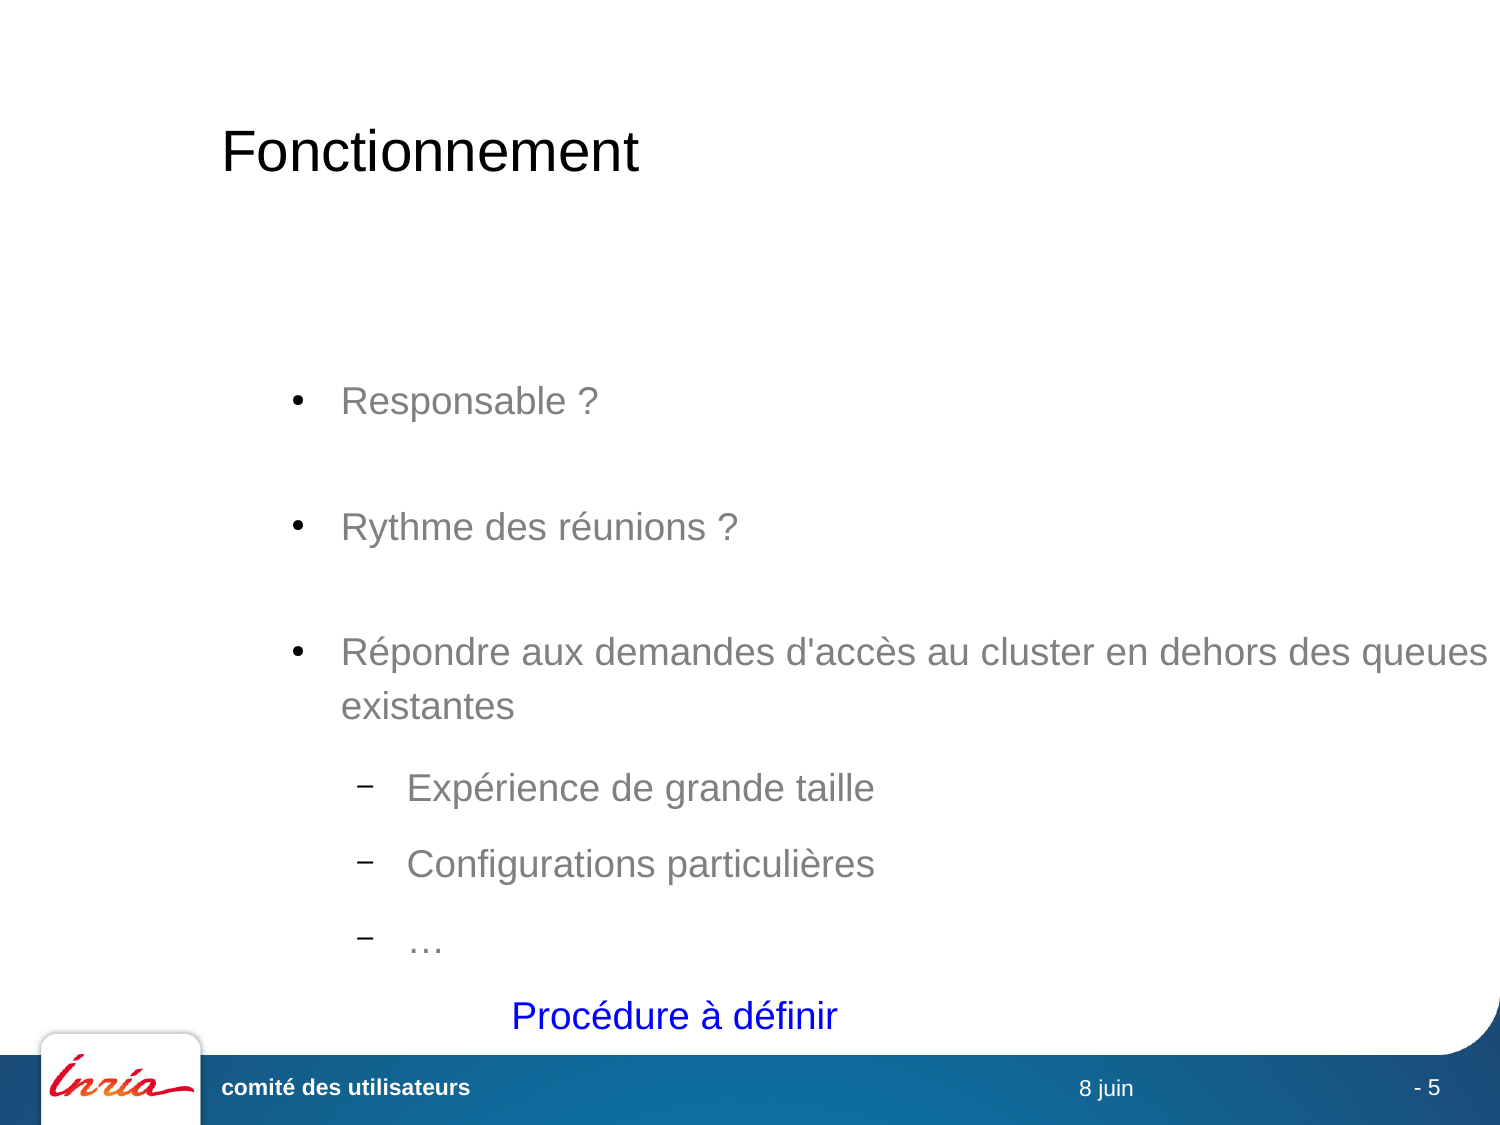

# Fonctionnement
Responsable ?
Rythme des réunions ?
Répondre aux demandes d'accès au cluster en dehors des queues existantes
Expérience de grande taille
Configurations particulières
…
 Procédure à définir
comité des utilisateurs
5
8 juin 2015